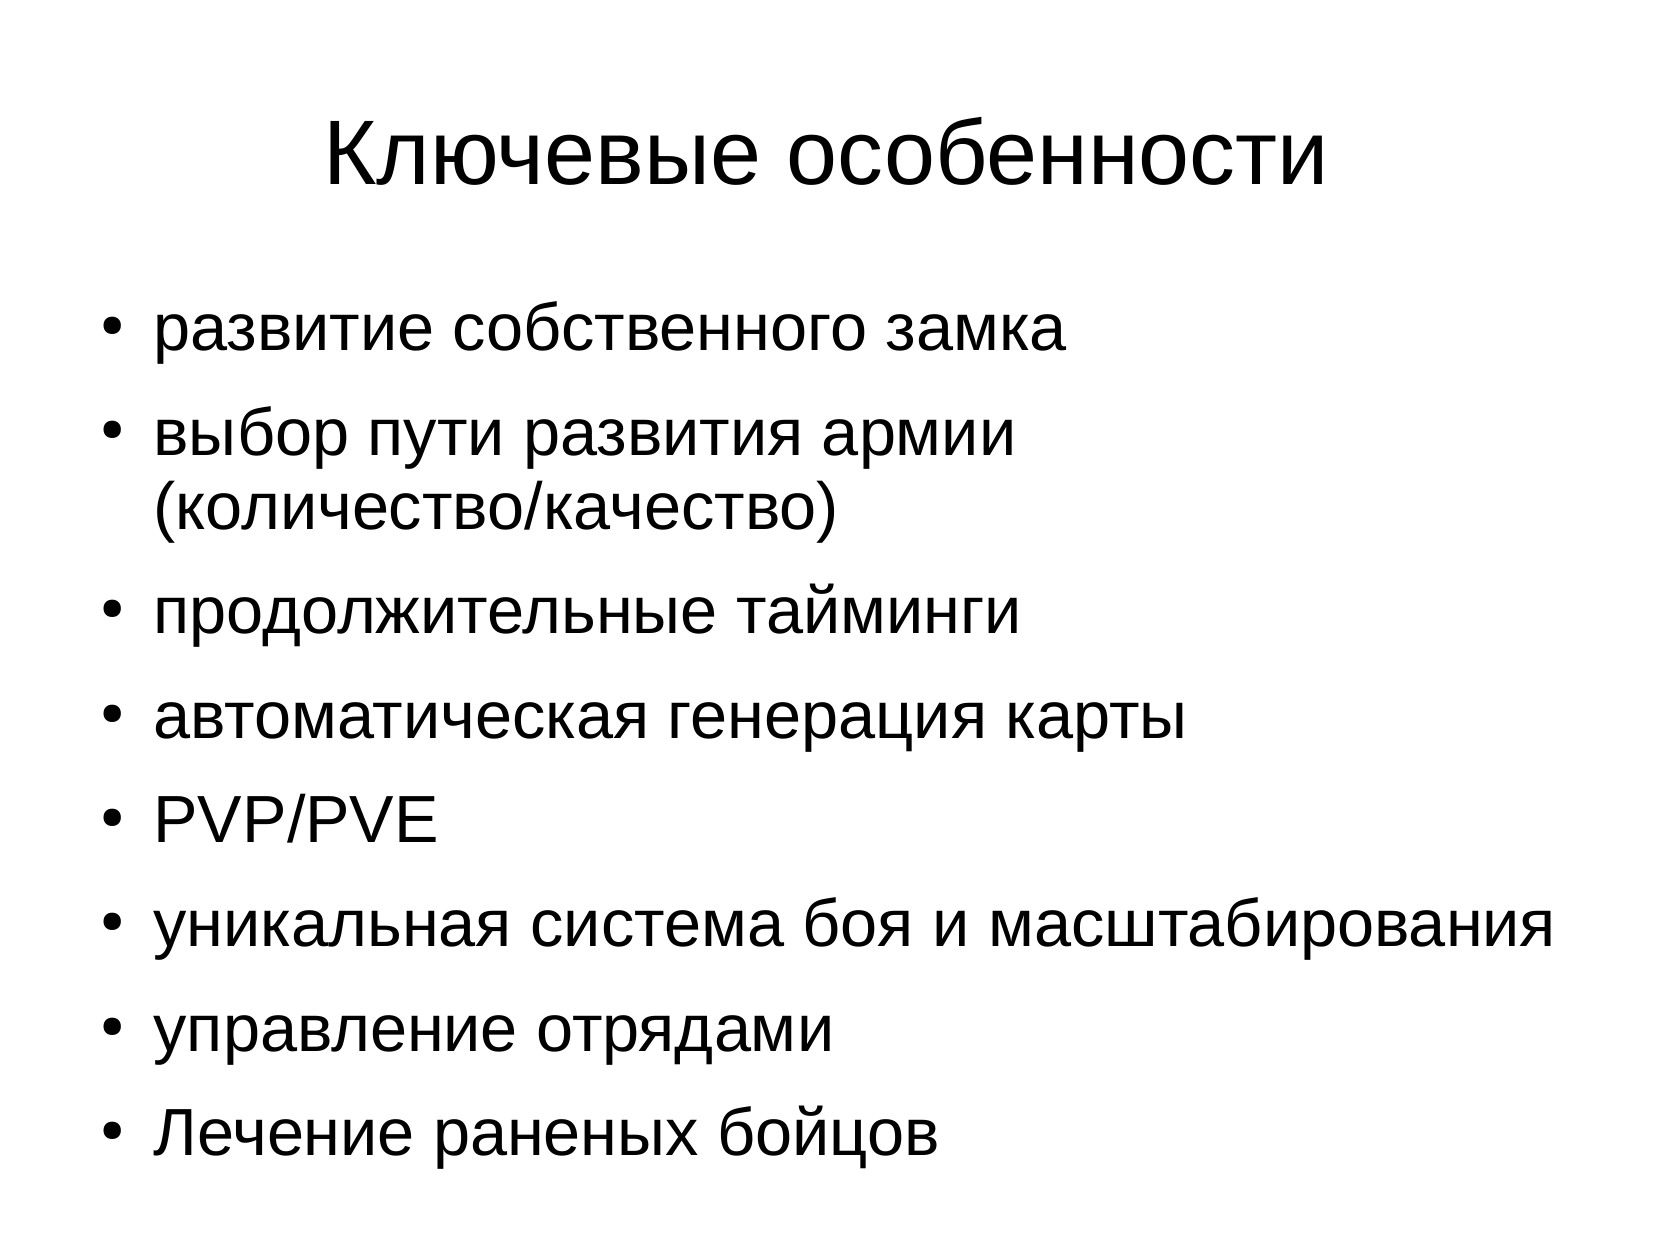

# Ключевые особенности
развитие собственного замка
выбор пути развития армии (количество/качество)
продолжительные тайминги
автоматическая генерация карты
PVP/PVE
уникальная система боя и масштабирования
управление отрядами
Лечение раненых бойцов